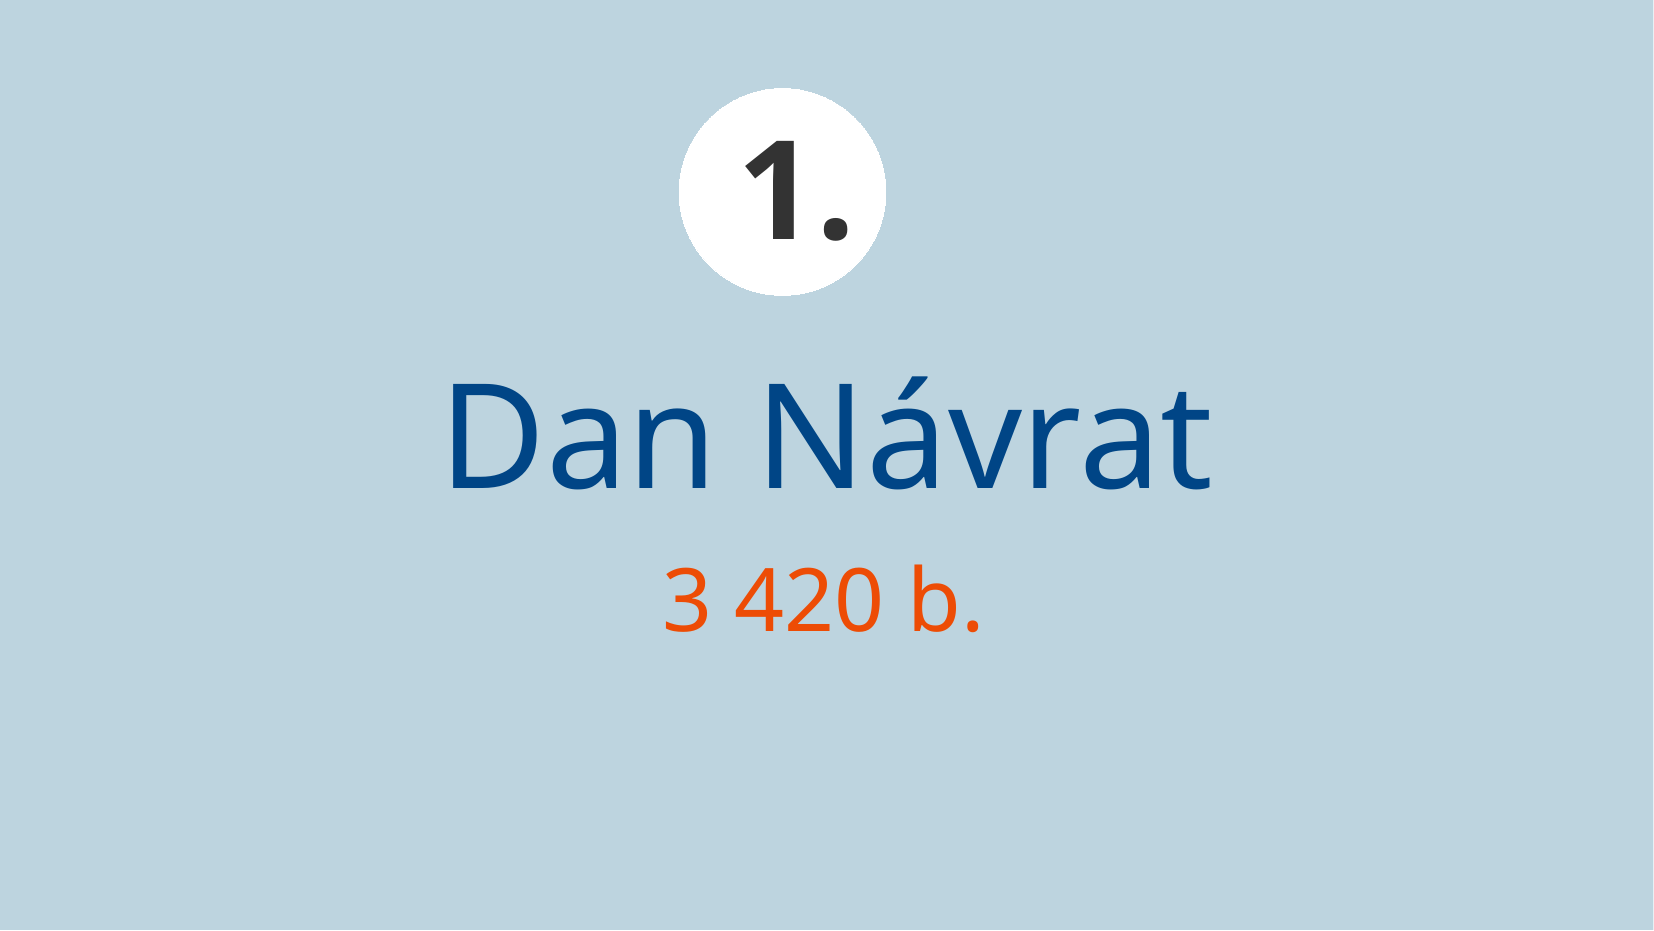

1.
# Dan Návrat
3 420 b.